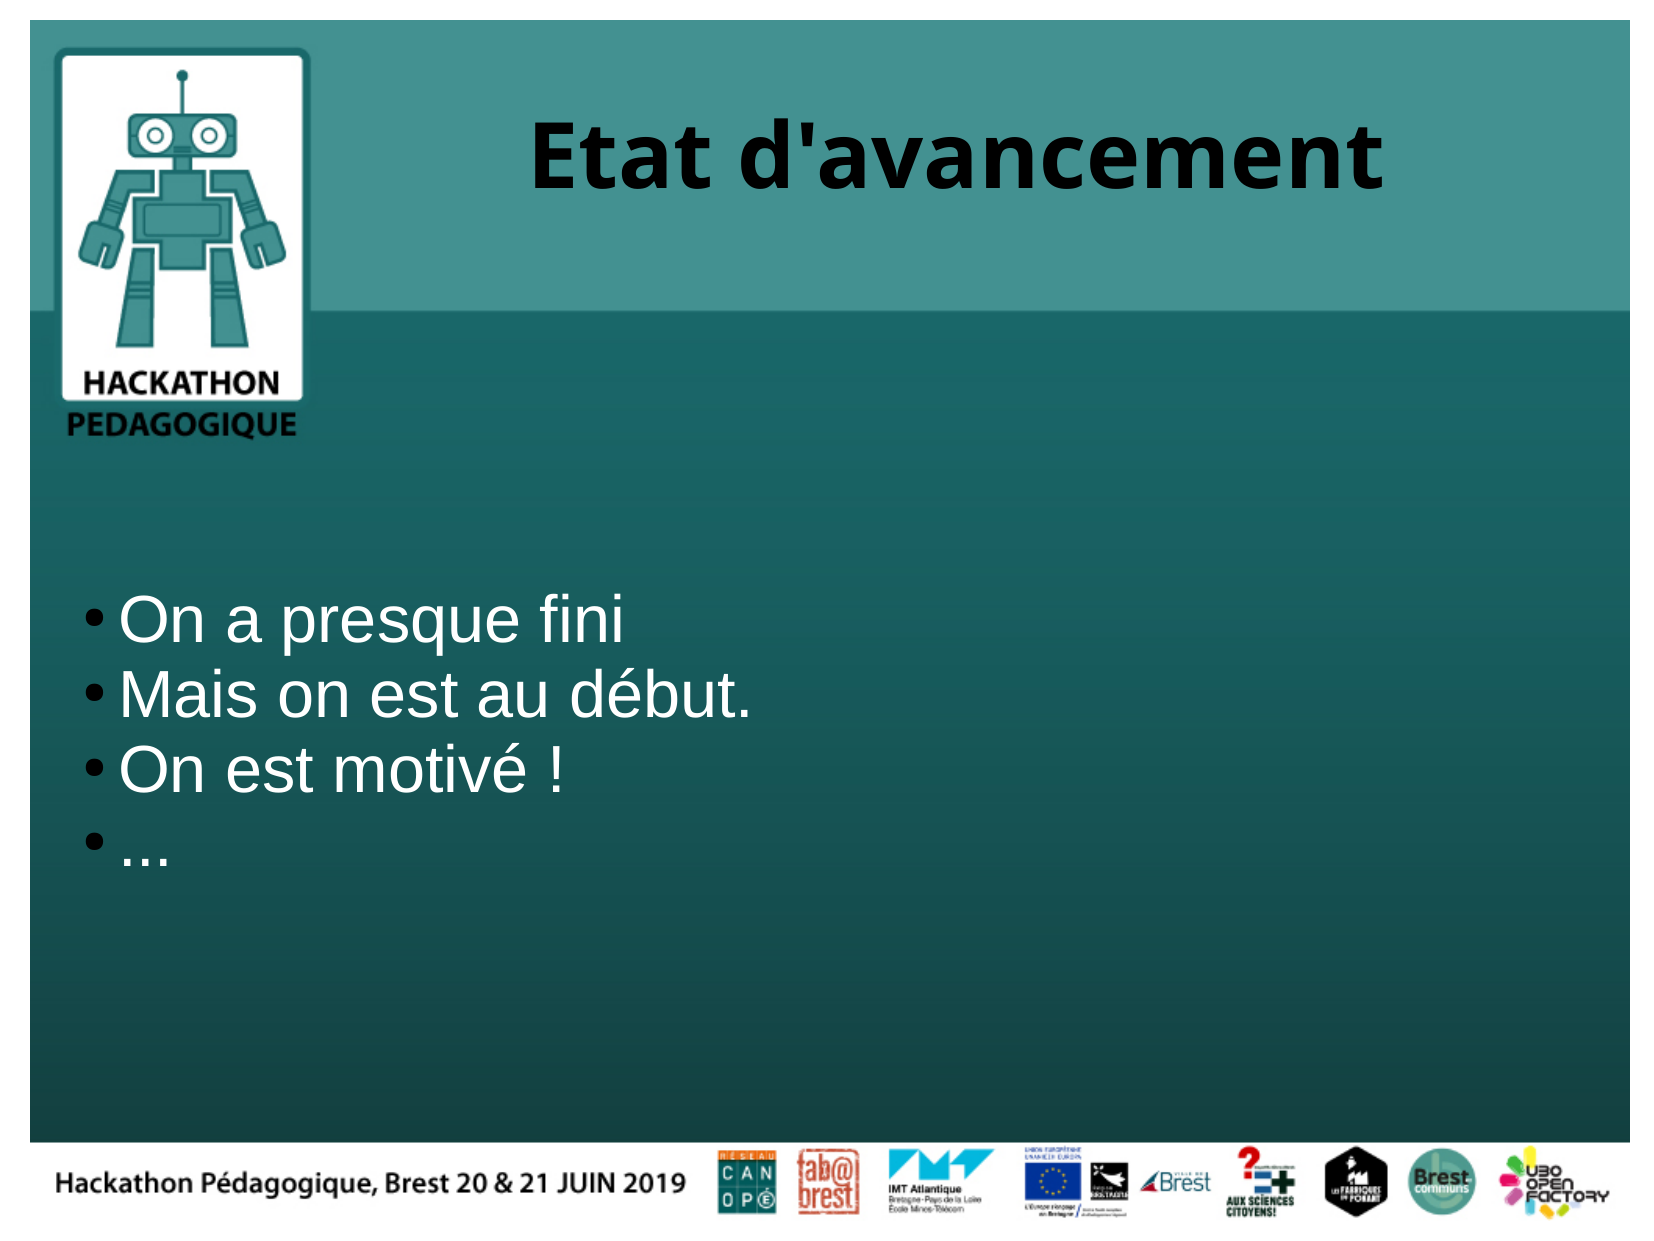

# Etat d'avancement
On a presque fini
Mais on est au début.
On est motivé !
...